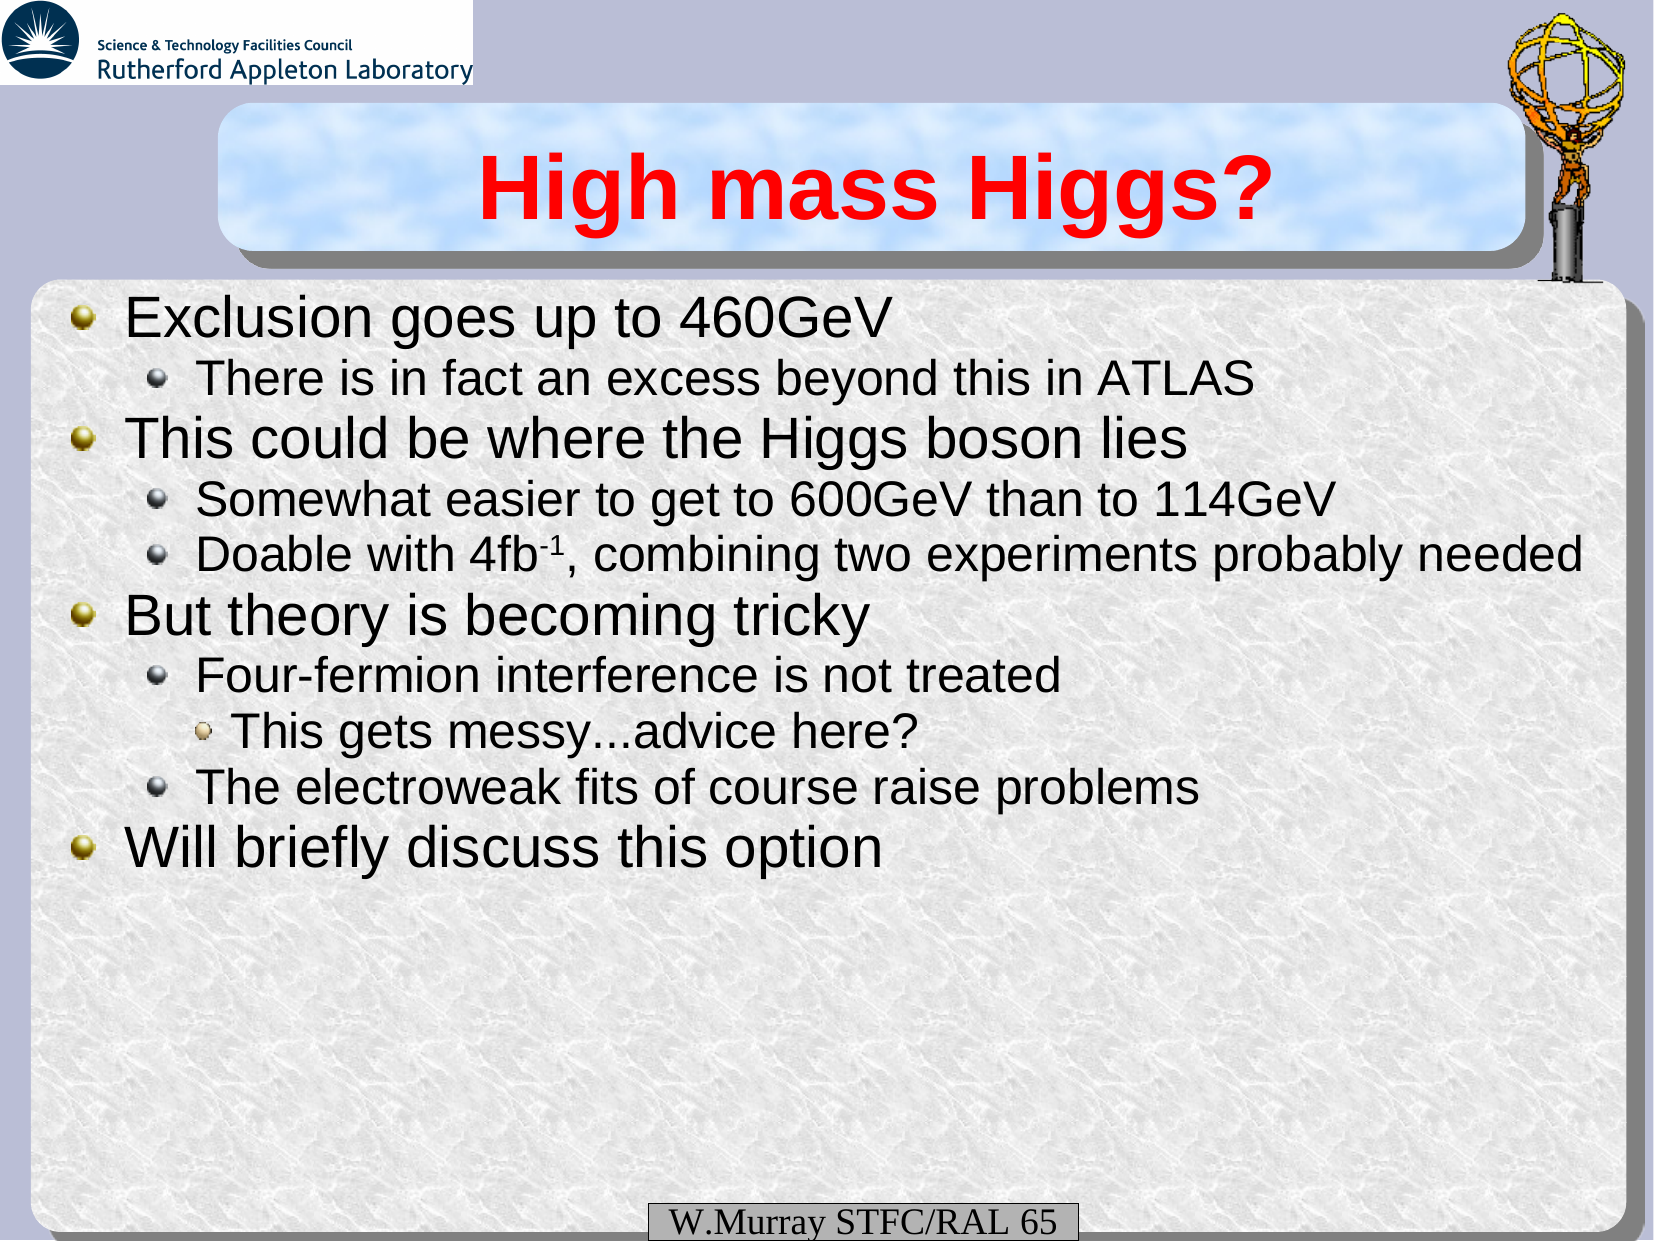

# High mass Higgs?
Exclusion goes up to 460GeV
There is in fact an excess beyond this in ATLAS
This could be where the Higgs boson lies
Somewhat easier to get to 600GeV than to 114GeV
Doable with 4fb-1, combining two experiments probably needed
But theory is becoming tricky
Four-fermion interference is not treated
This gets messy...advice here?
The electroweak fits of course raise problems
Will briefly discuss this option